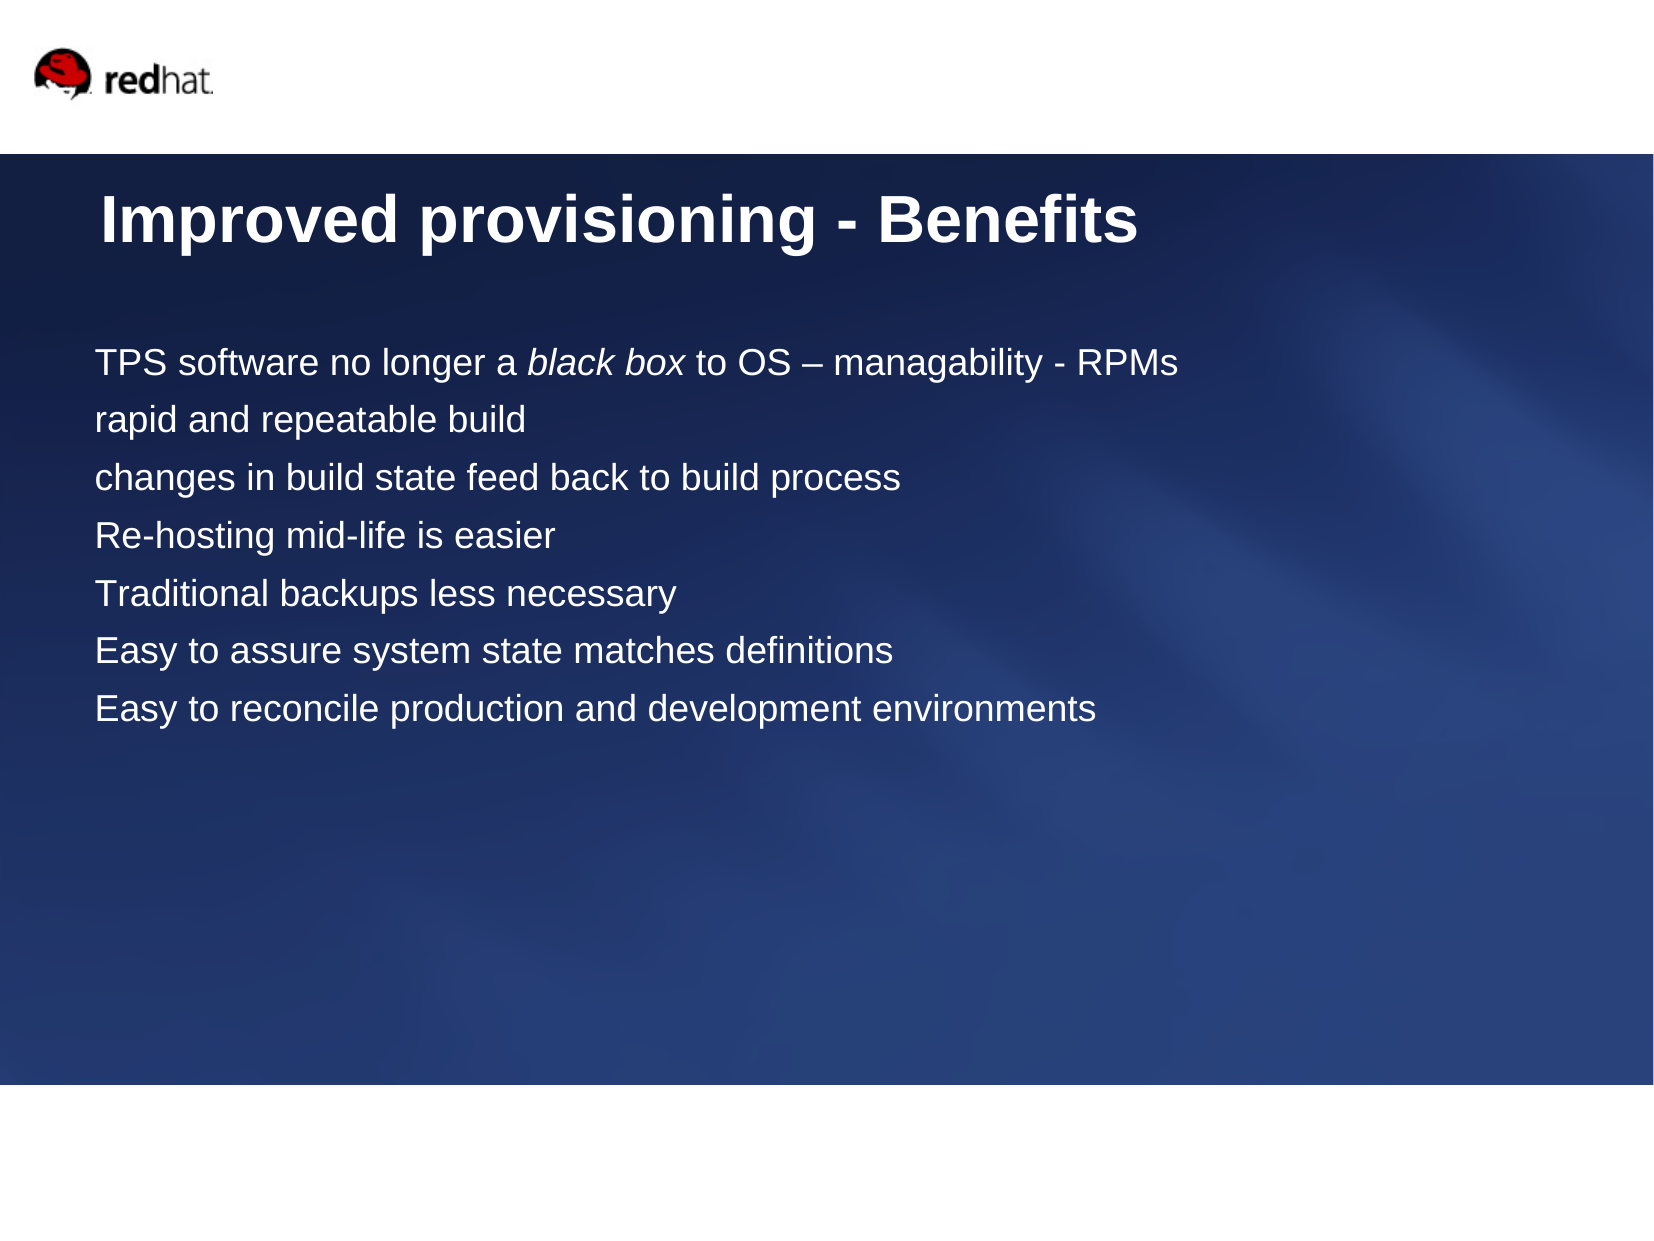

# Improved provisioning - Benefits
TPS software no longer a black box to OS – managability - RPMs
rapid and repeatable build
changes in build state feed back to build process
Re-hosting mid-life is easier
Traditional backups less necessary
Easy to assure system state matches definitions
Easy to reconcile production and development environments